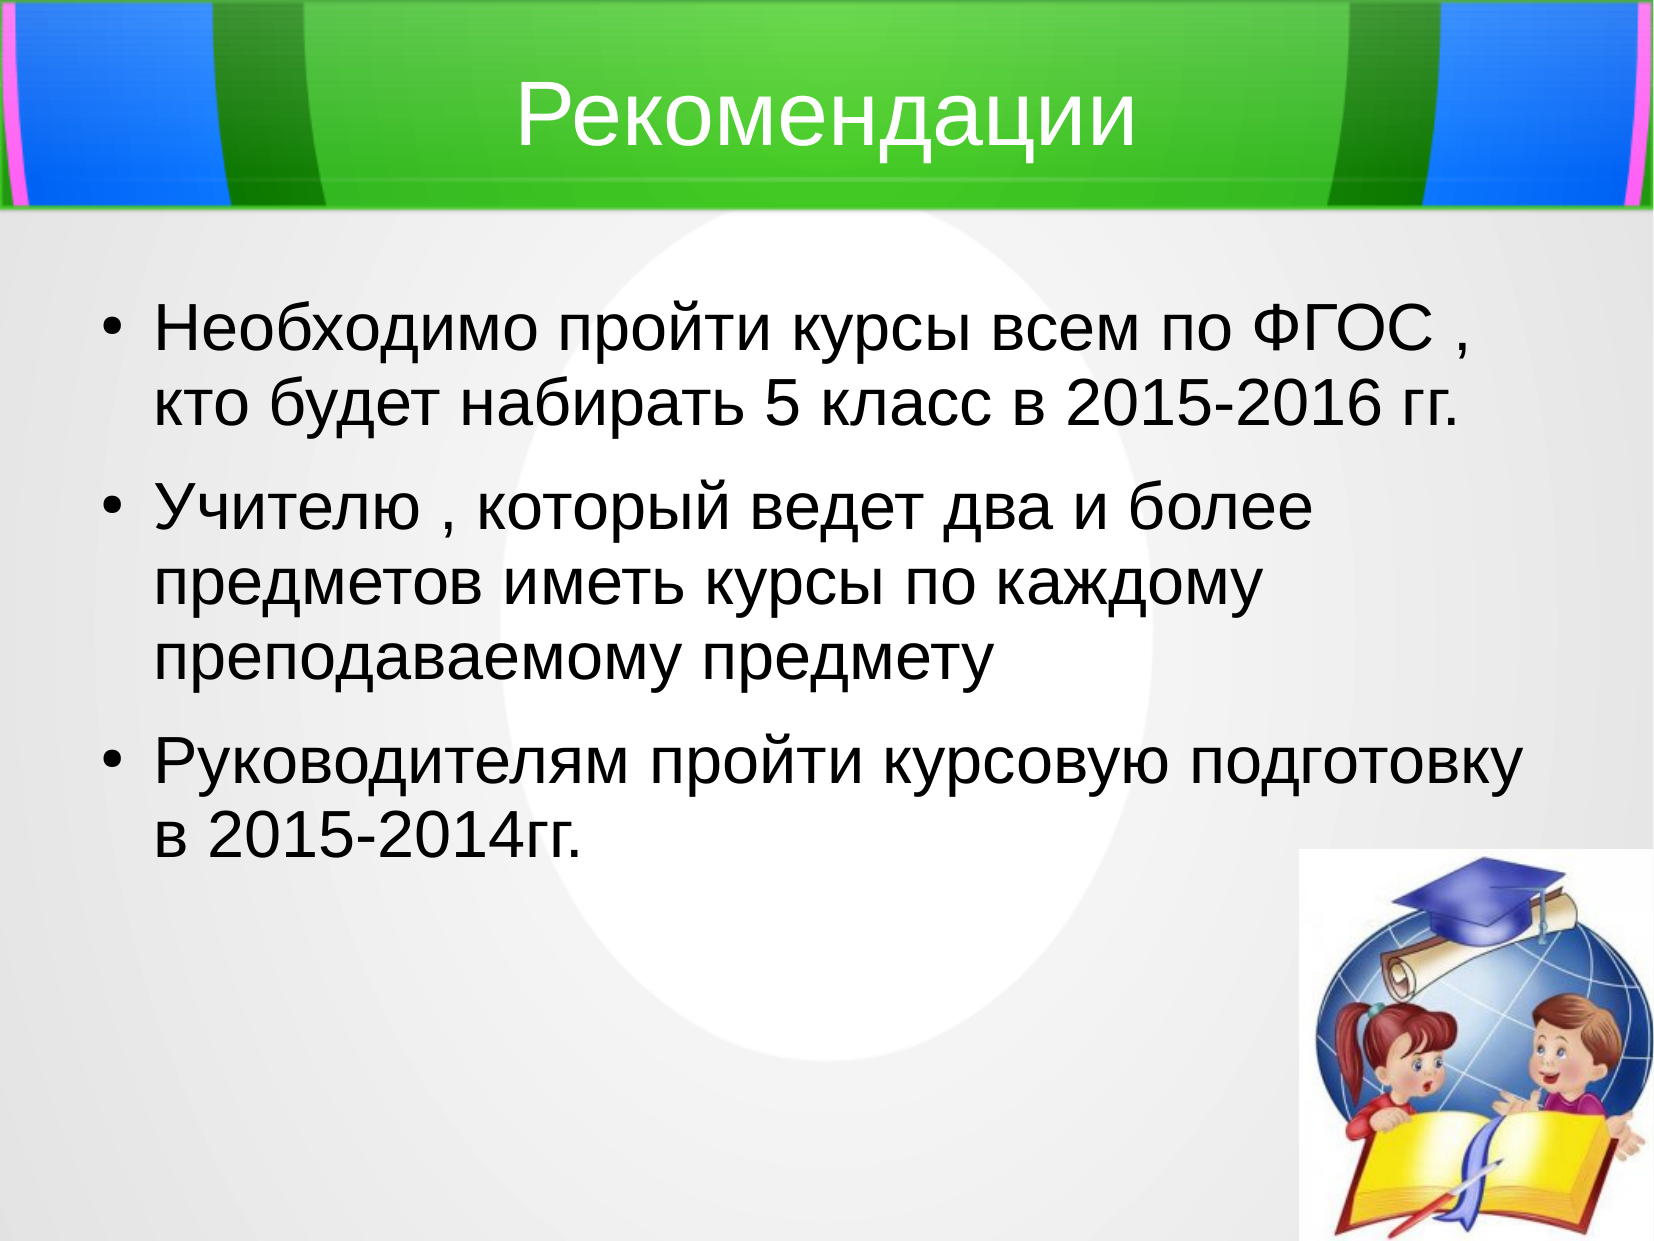

# Рекомендации
Необходимо пройти курсы всем по ФГОС , кто будет набирать 5 класс в 2015-2016 гг.
Учителю , который ведет два и более предметов иметь курсы по каждому преподаваемому предмету
Руководителям пройти курсовую подготовку в 2015-2014гг.